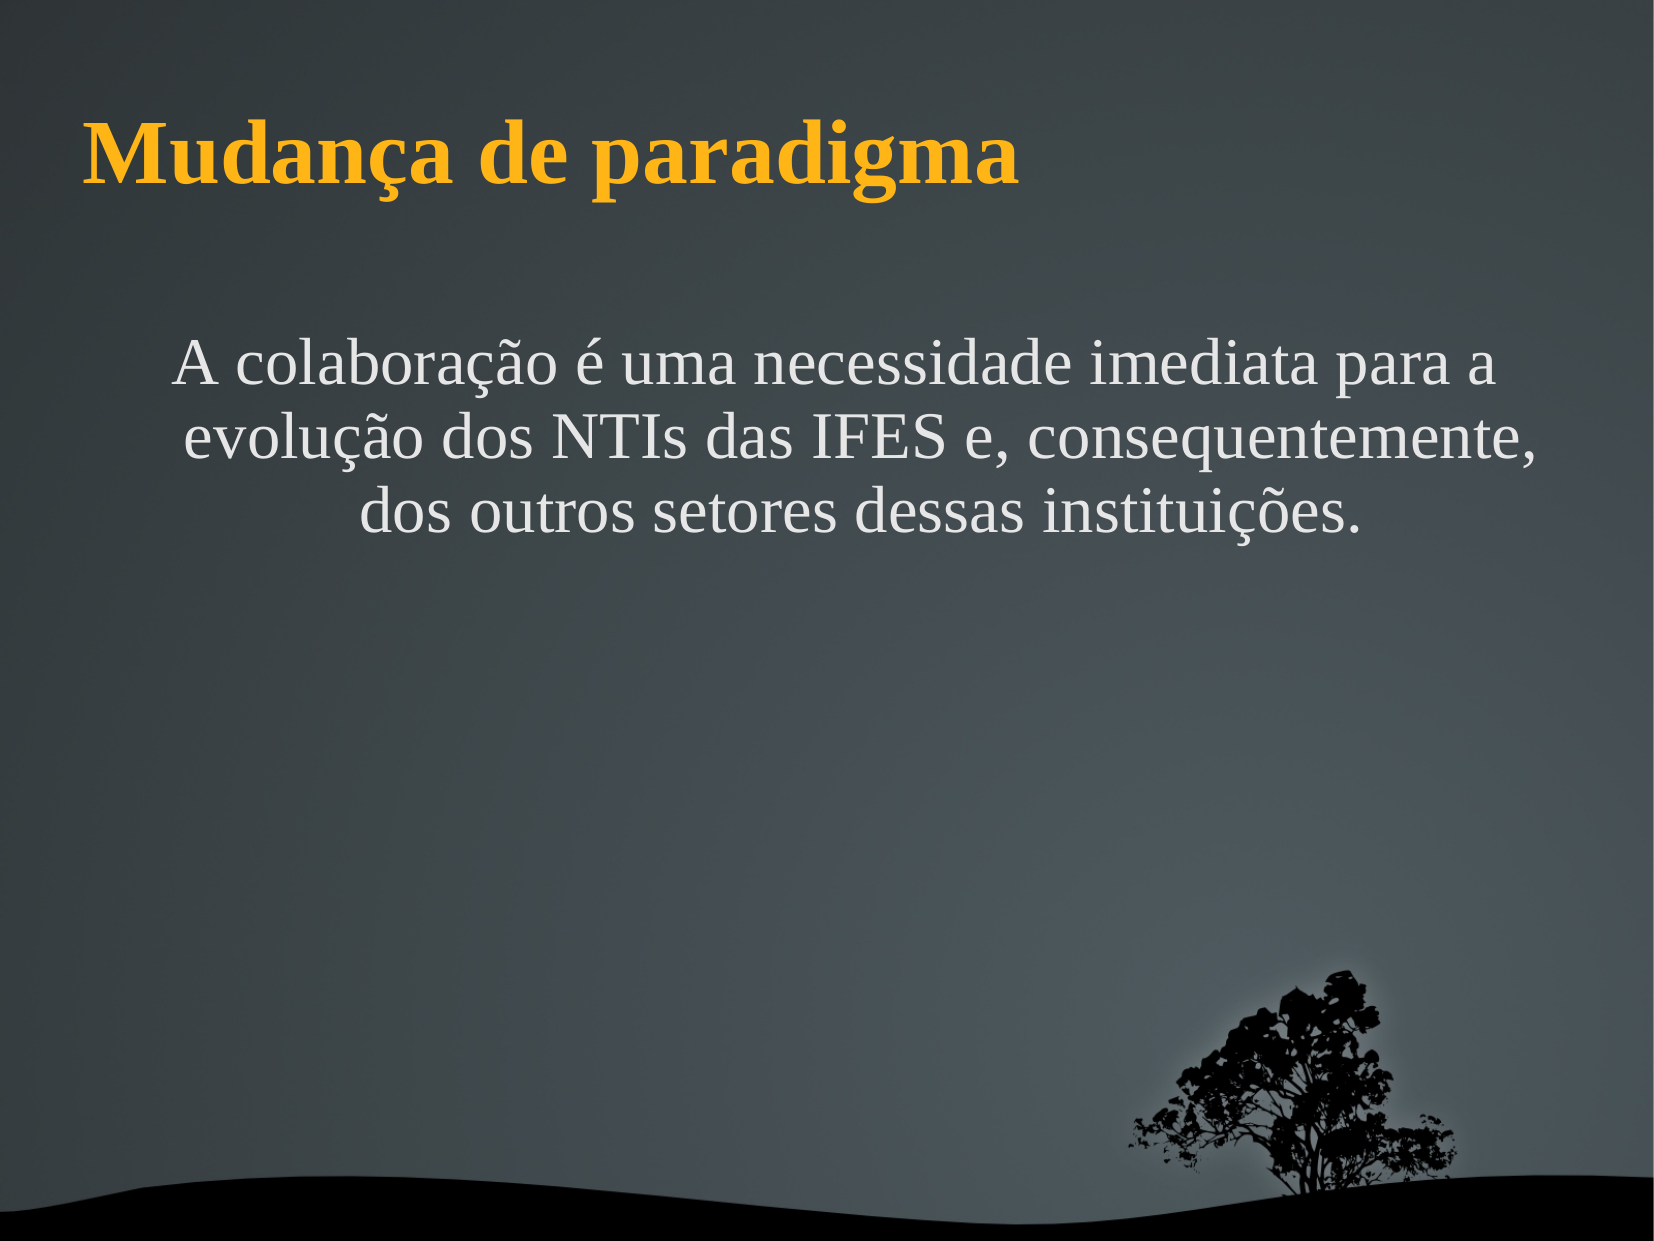

# Mudança de paradigma
A colaboração é uma necessidade imediata para a evolução dos NTIs das IFES e, consequentemente, dos outros setores dessas instituições.